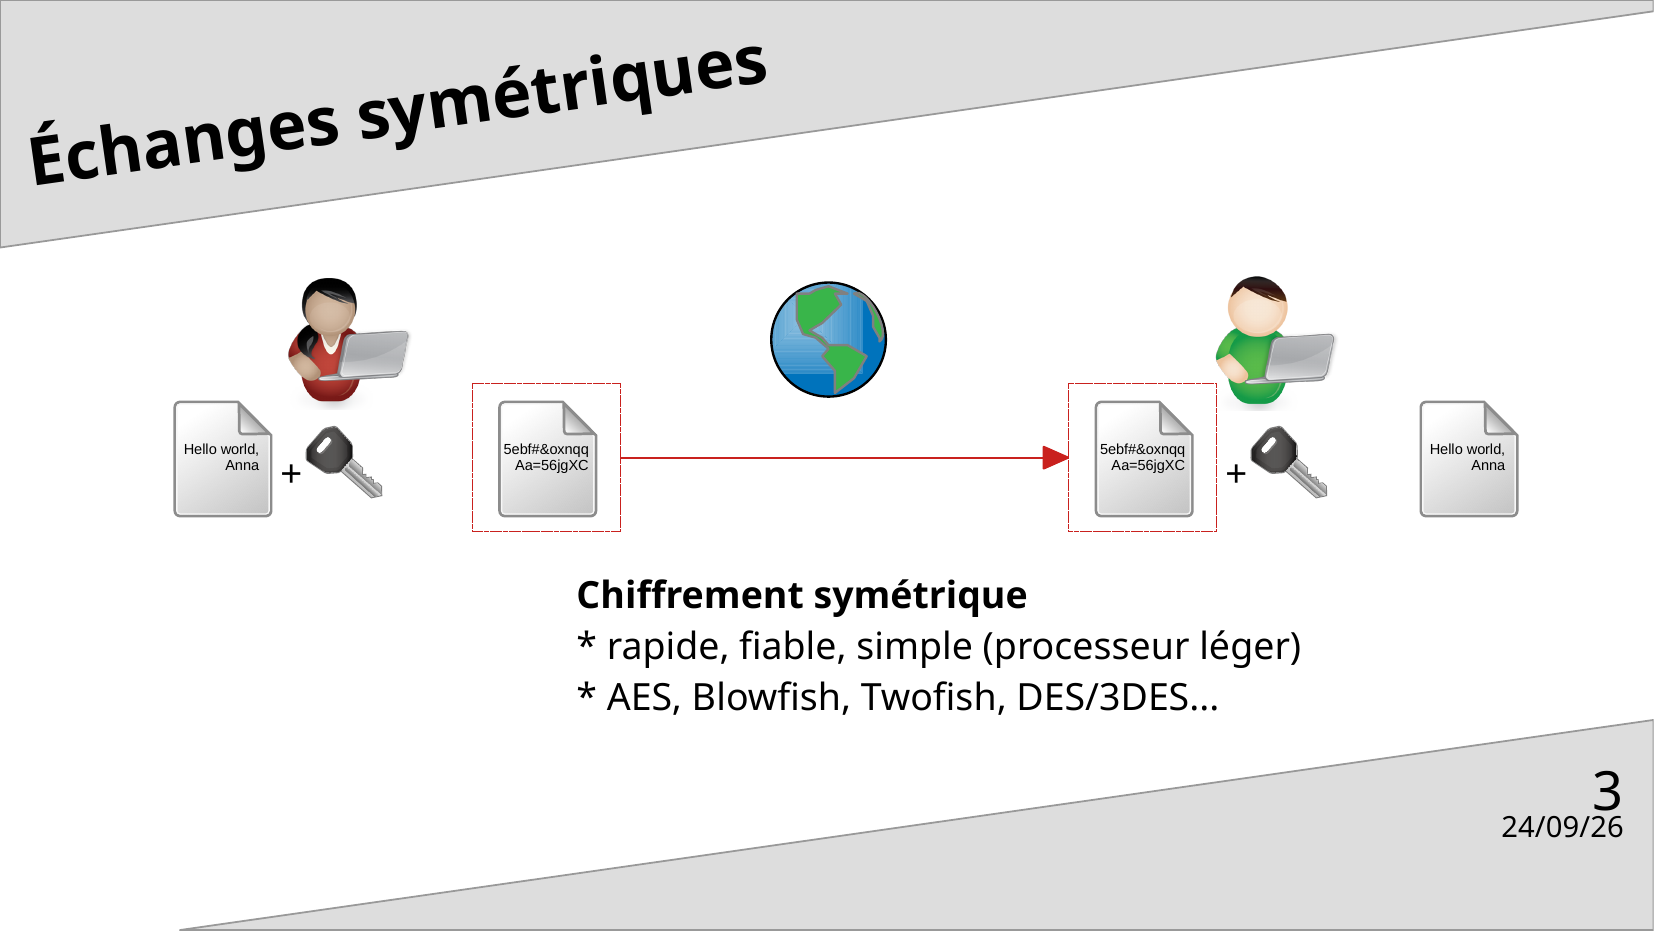

# Échanges symétriques
Hello world,
Anna
5ebf#&oxnqq
Aa=56jgXC
5ebf#&oxnqq
Aa=56jgXC
Hello world,
Anna
+
+
Chiffrement symétrique
* rapide, fiable, simple (processeur léger)
* AES, Blowfish, Twofish, DES/3DES...
3